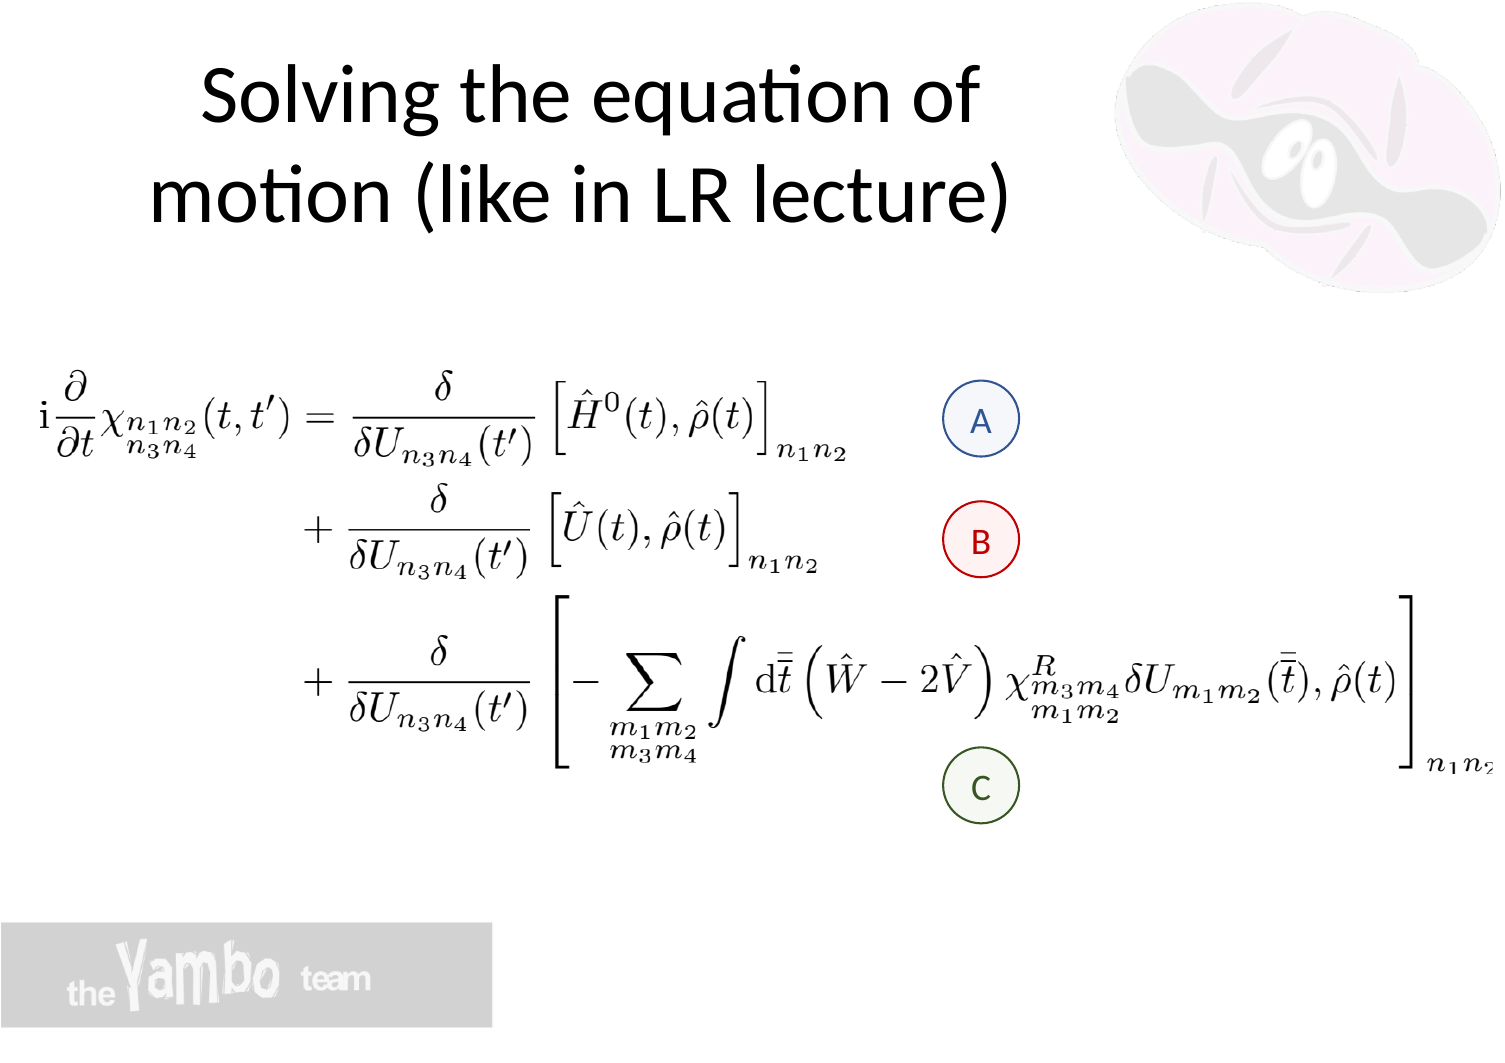

Solving the equation of motion (like in LR lecture)
A
B
C